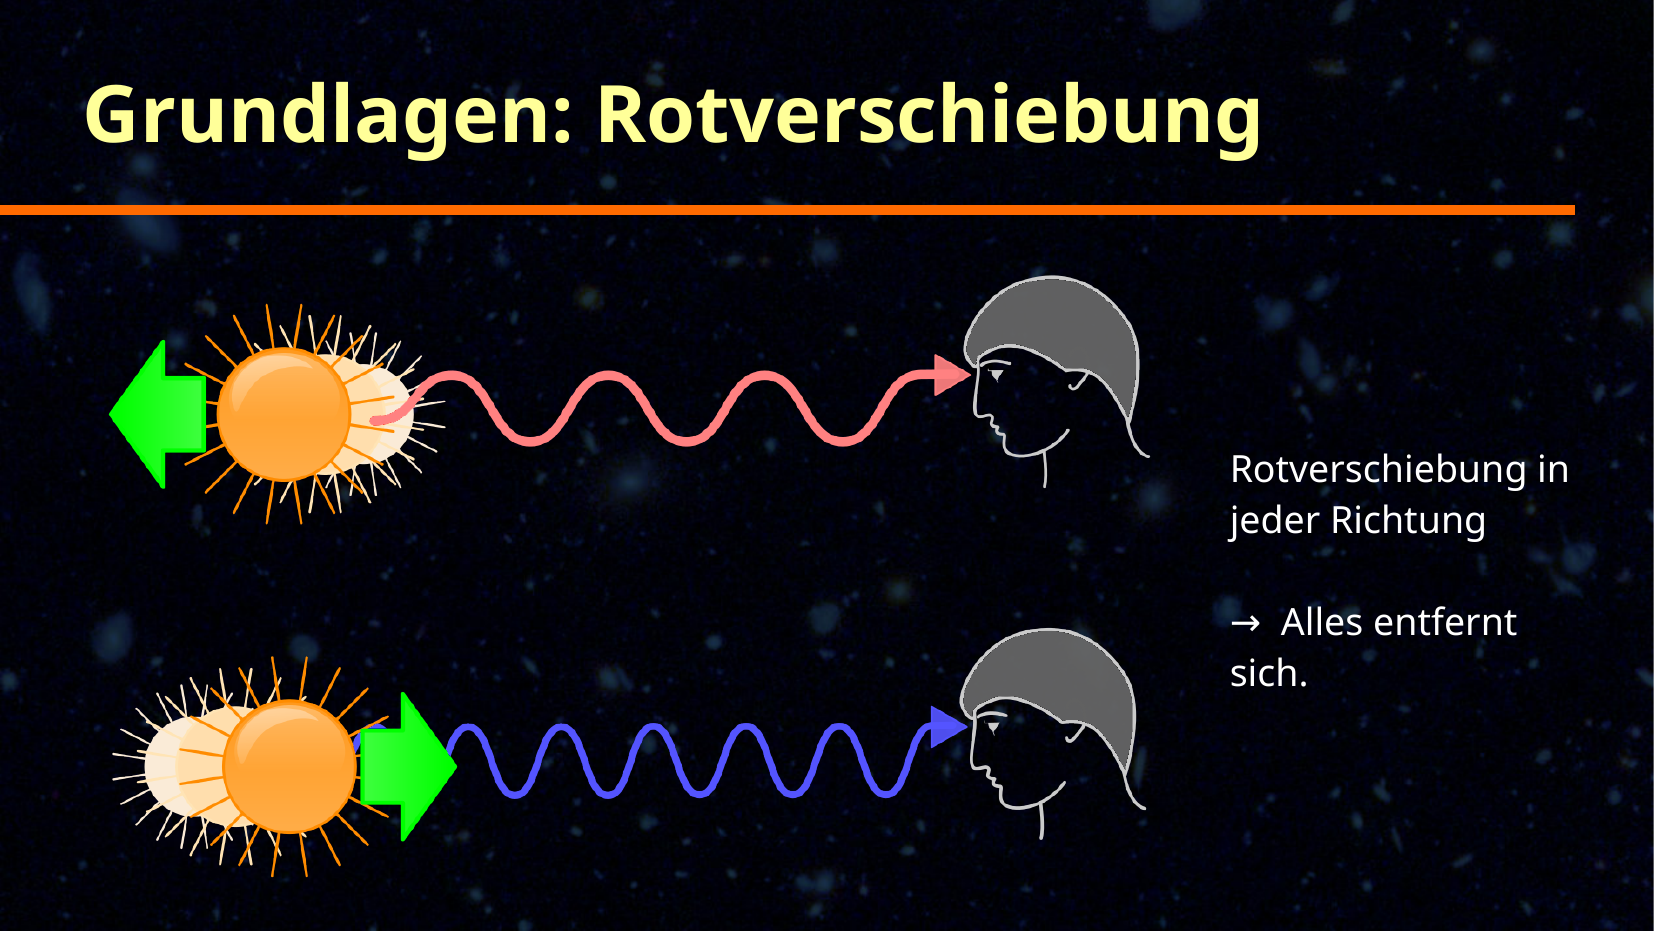

# Grundlagen: Rotverschiebung
Rotverschiebung in jeder Richtung
→ Alles entfernt sich.